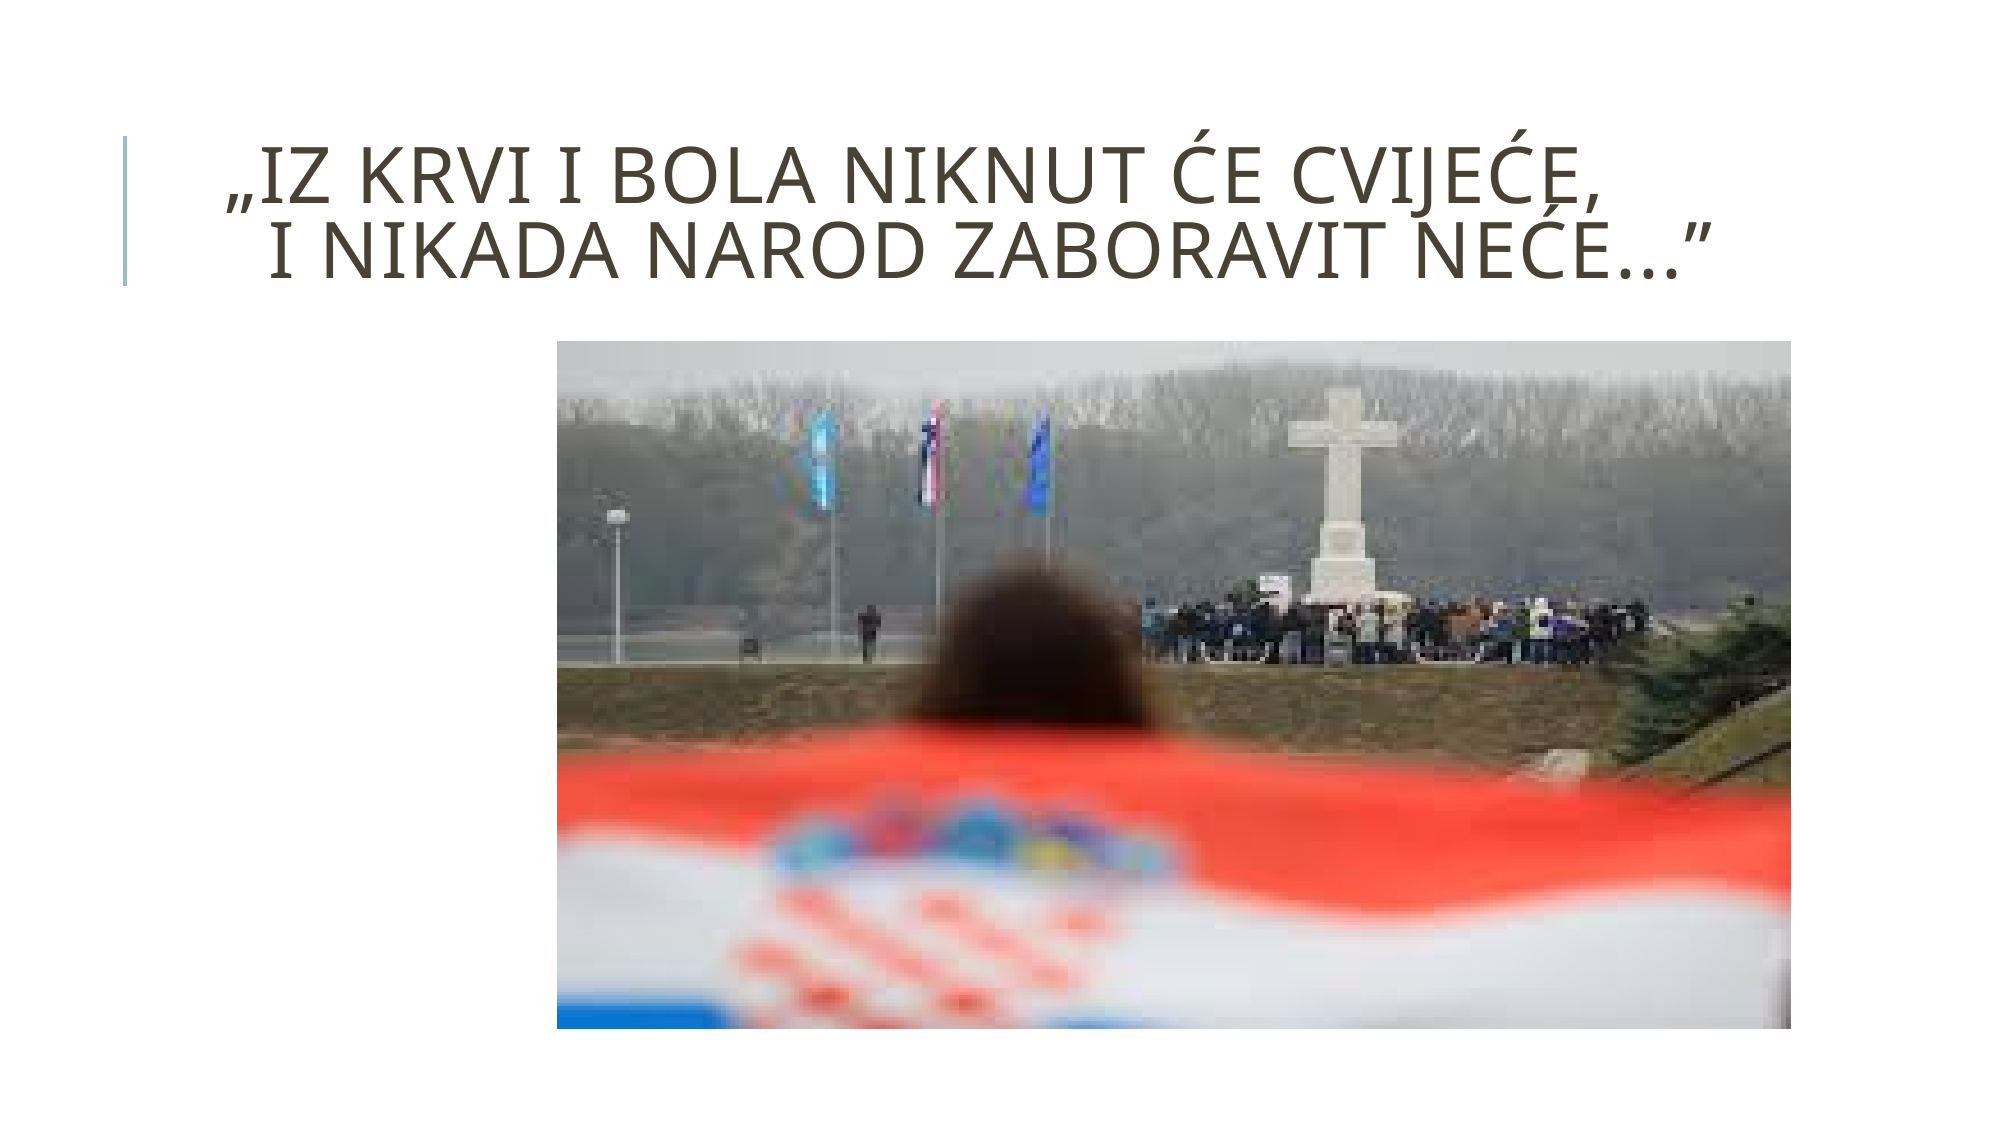

# „IZ KRVI I BOLA NIKNUT ĆE CVIJEĆE, i nikada narod zaboravit neće...”